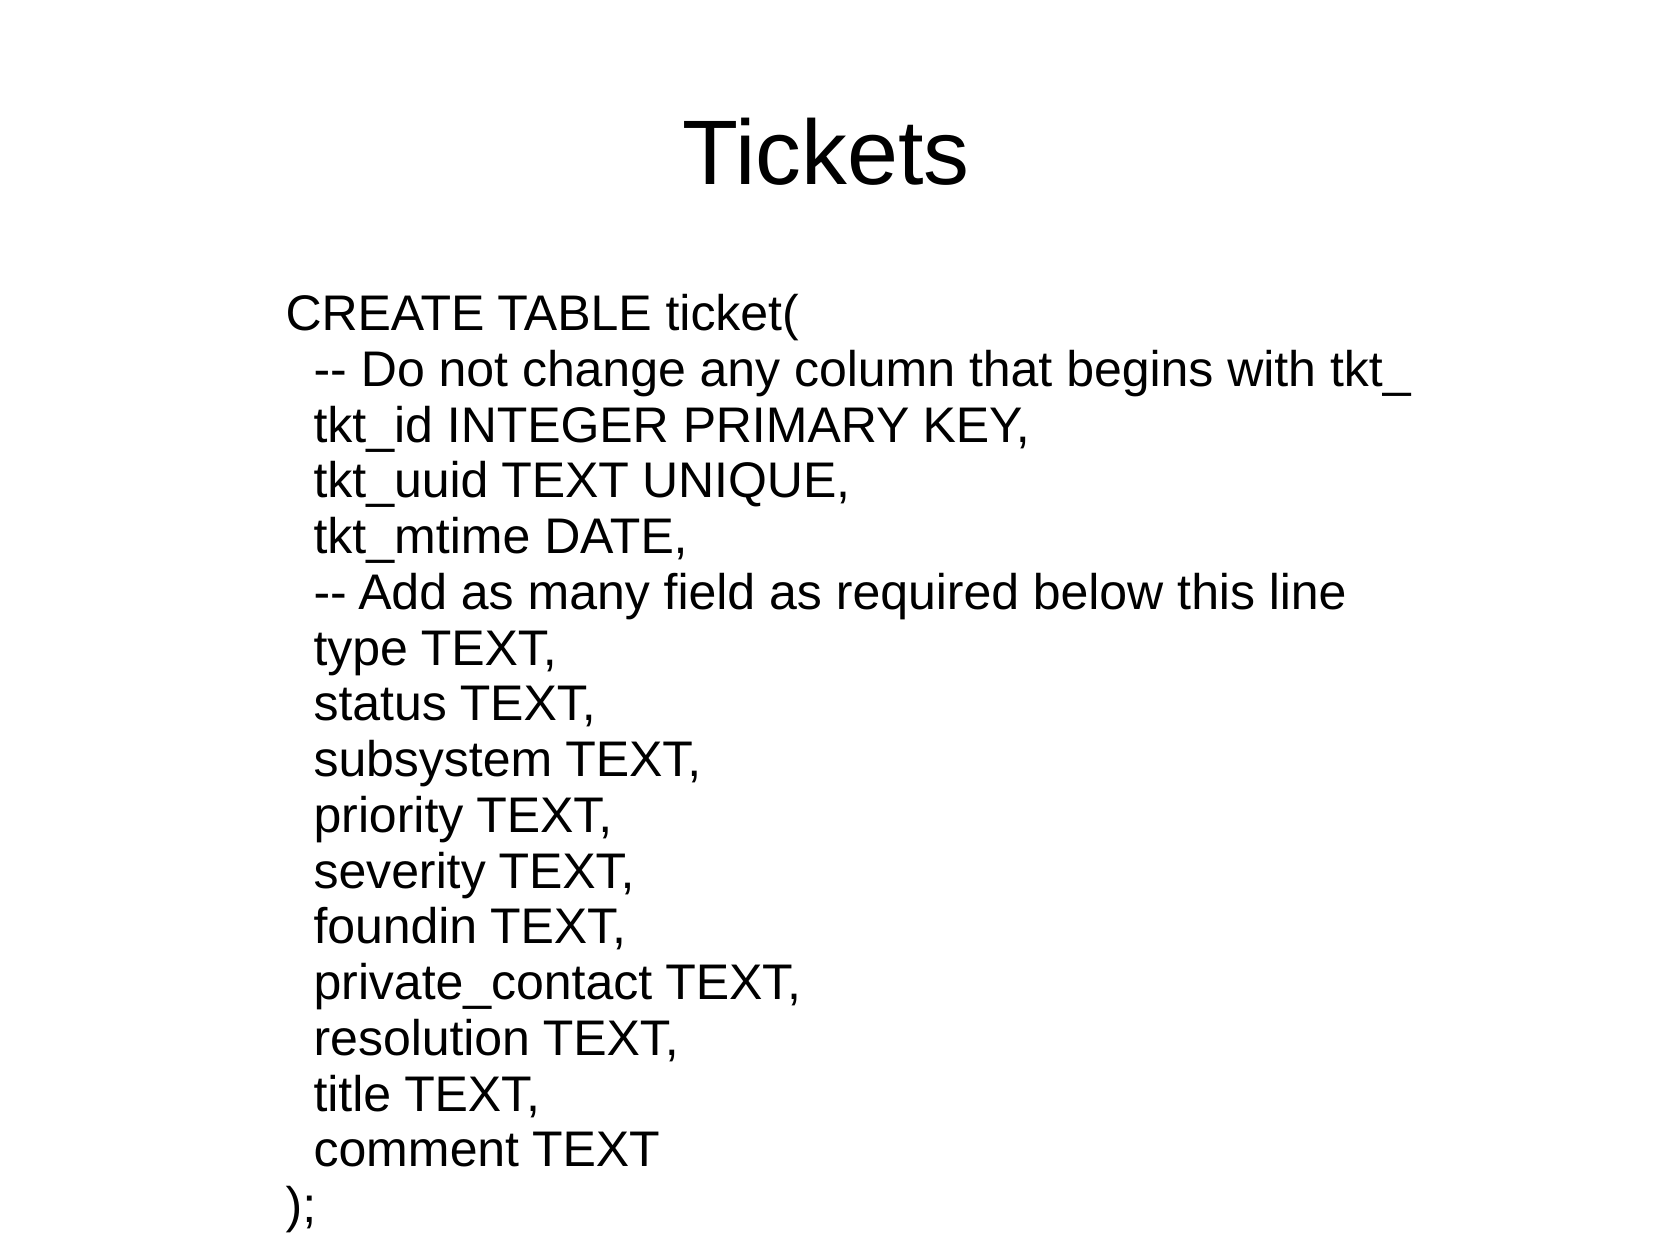

# Tickets
CREATE TABLE ticket(
 -- Do not change any column that begins with tkt_
 tkt_id INTEGER PRIMARY KEY,
 tkt_uuid TEXT UNIQUE,
 tkt_mtime DATE,
 -- Add as many field as required below this line
 type TEXT,
 status TEXT,
 subsystem TEXT,
 priority TEXT,
 severity TEXT,
 foundin TEXT,
 private_contact TEXT,
 resolution TEXT,
 title TEXT,
 comment TEXT
);